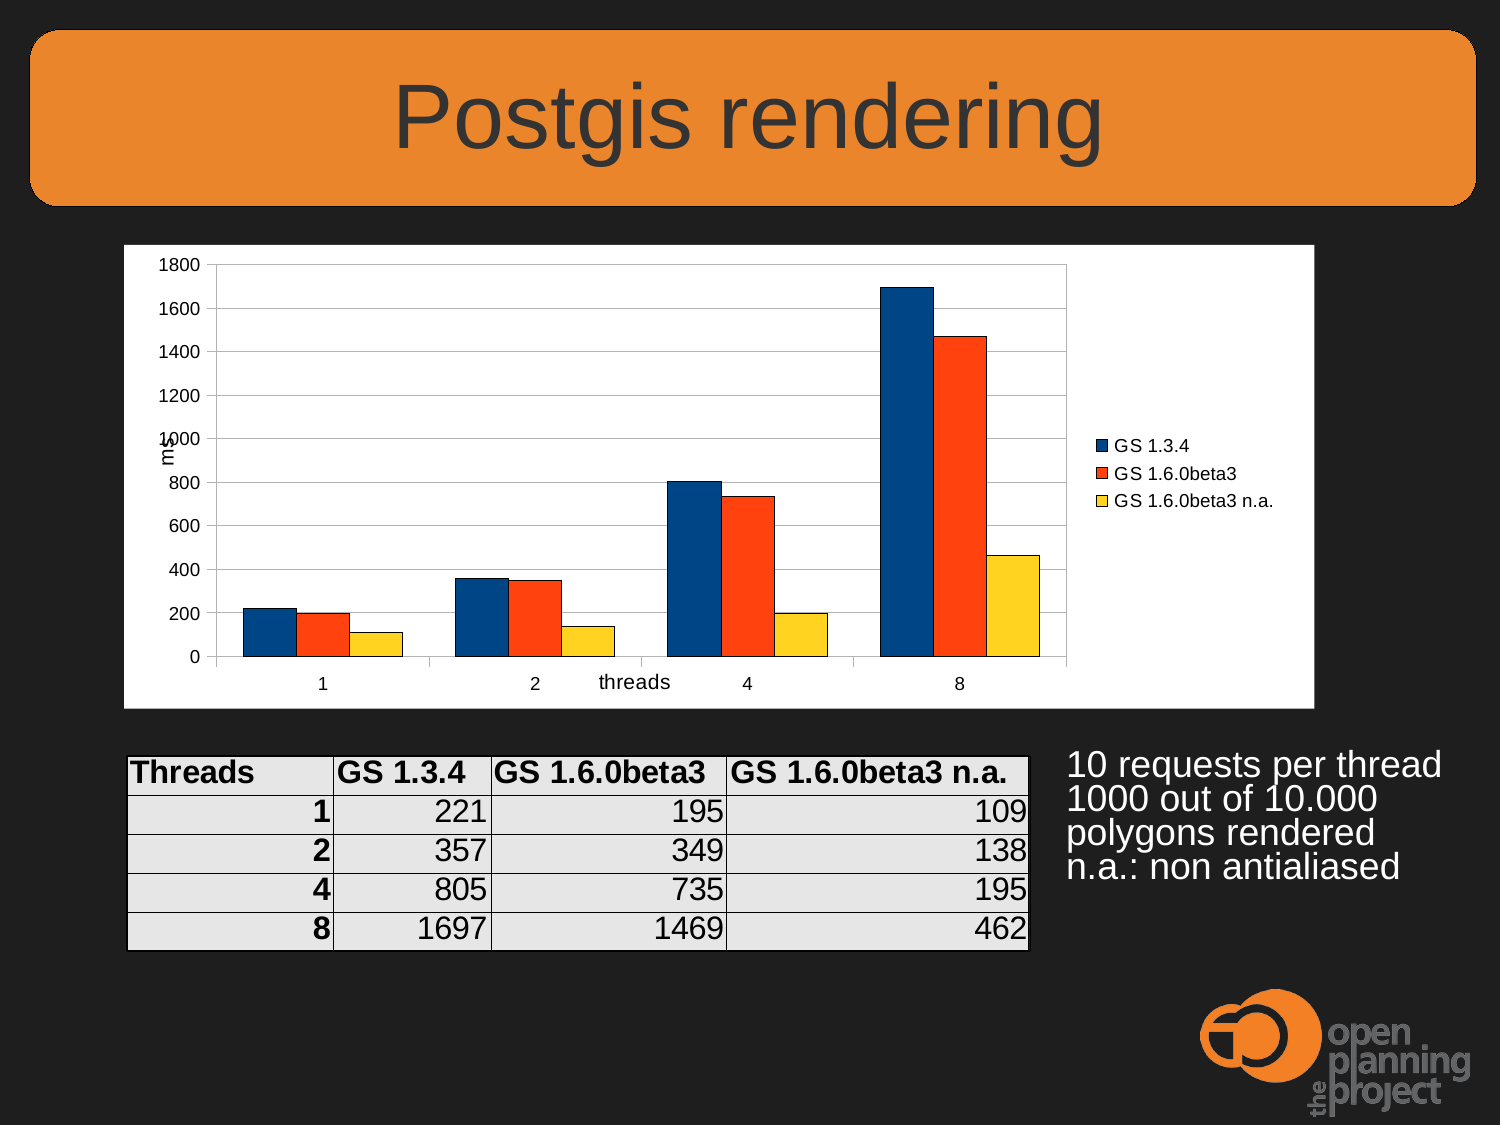

# Postgis rendering
### Chart
| Category | GS 1.3.4 | GS 1.6.0beta3 | GS 1.6.0beta3 n.a. |
|---|---|---|---|
| 1 | 221.0 | 195.0 | 109.0 |
| 2 | 357.0 | 349.0 | 138.0 |
| 4 | 805.0 | 735.0 | 195.0 |
| 8 | 1697.0 | 1469.0 | 462.0 |10 requests per thread
1000 out of 10.000
polygons rendered
n.a.: non antialiased